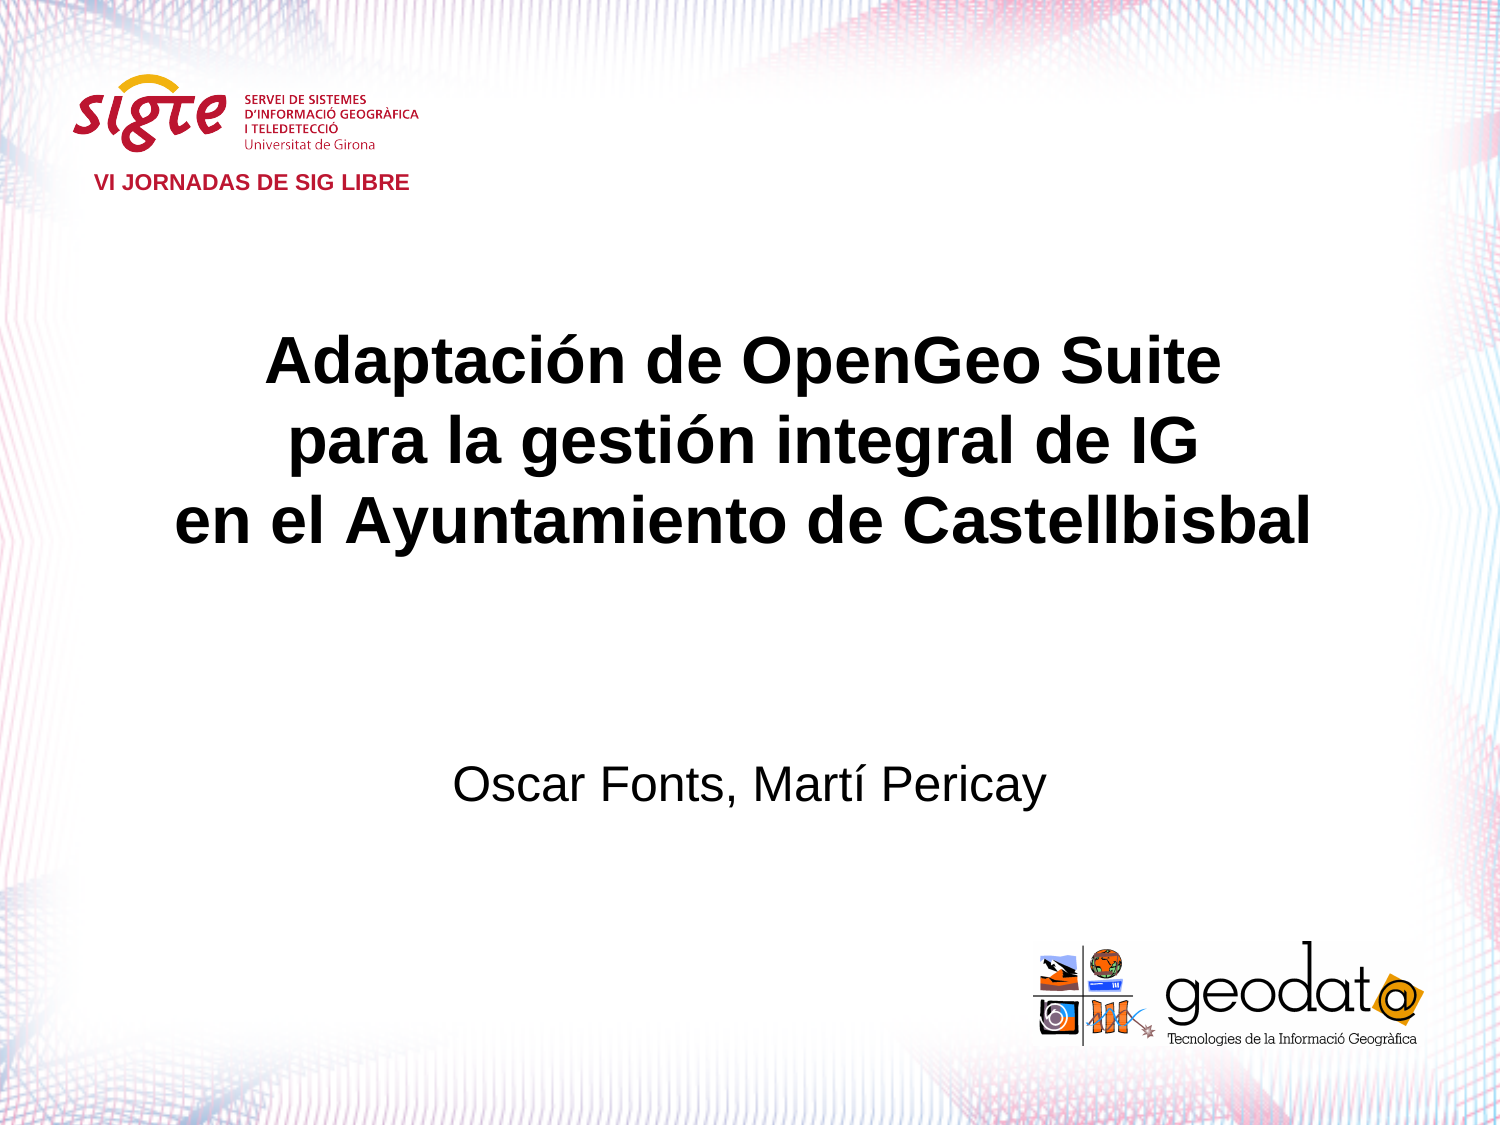

VI JORNADAS DE SIG LIBRE
# Adaptación de OpenGeo Suite para la gestión integral de IG en el Ayuntamiento de Castellbisbal
Oscar Fonts, Martí Pericay